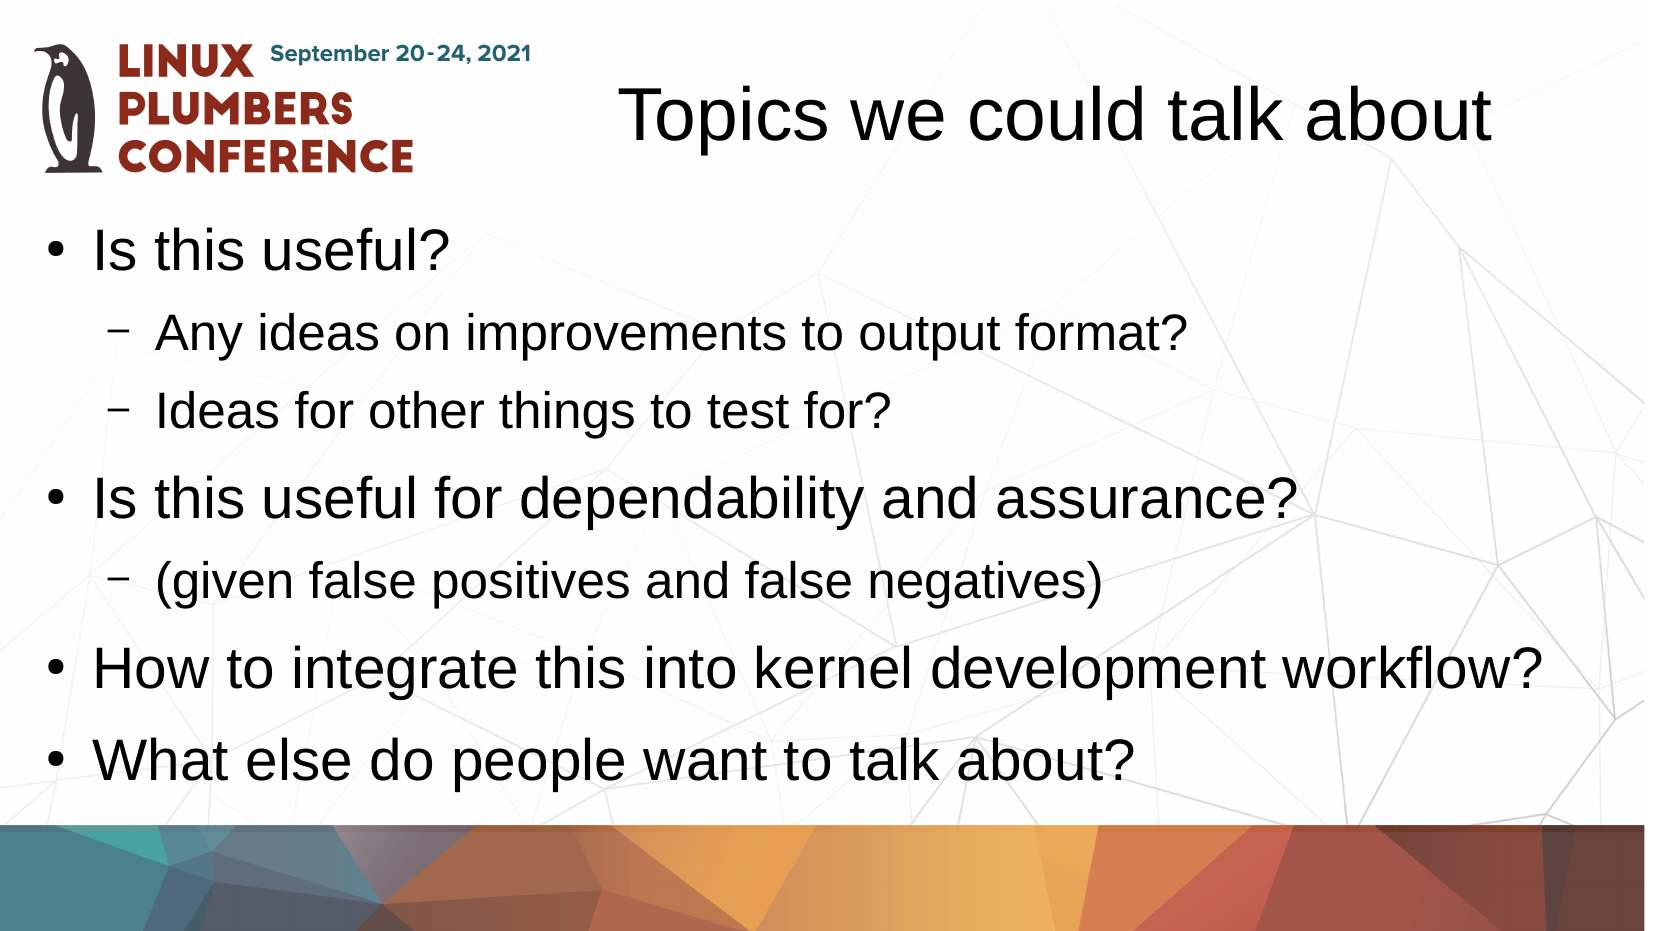

# Topics we could talk about
Is this useful?
Any ideas on improvements to output format?
Ideas for other things to test for?
Is this useful for dependability and assurance?
(given false positives and false negatives)
How to integrate this into kernel development workflow?
What else do people want to talk about?